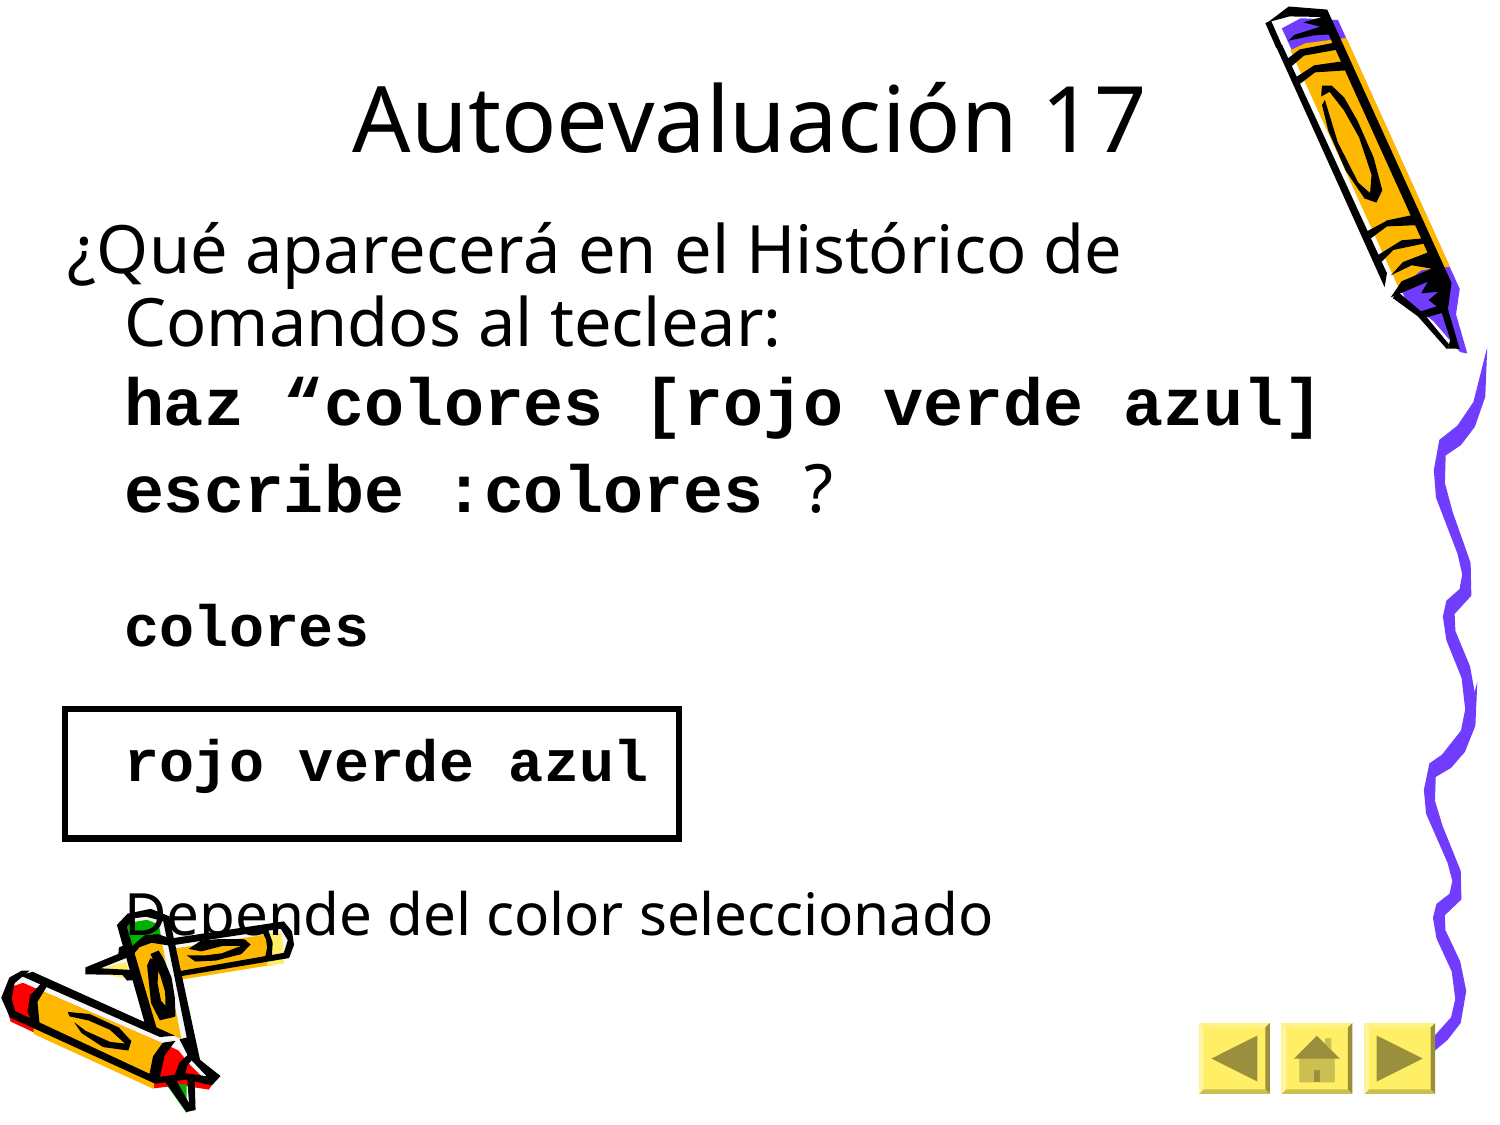

Autoevaluación 17
# ¿Qué aparecerá en el Histórico de Comandos al teclear:
	haz “colores [rojo verde azul]
	escribe :colores ?
	colores
	rojo verde azul
	Depende del color seleccionado